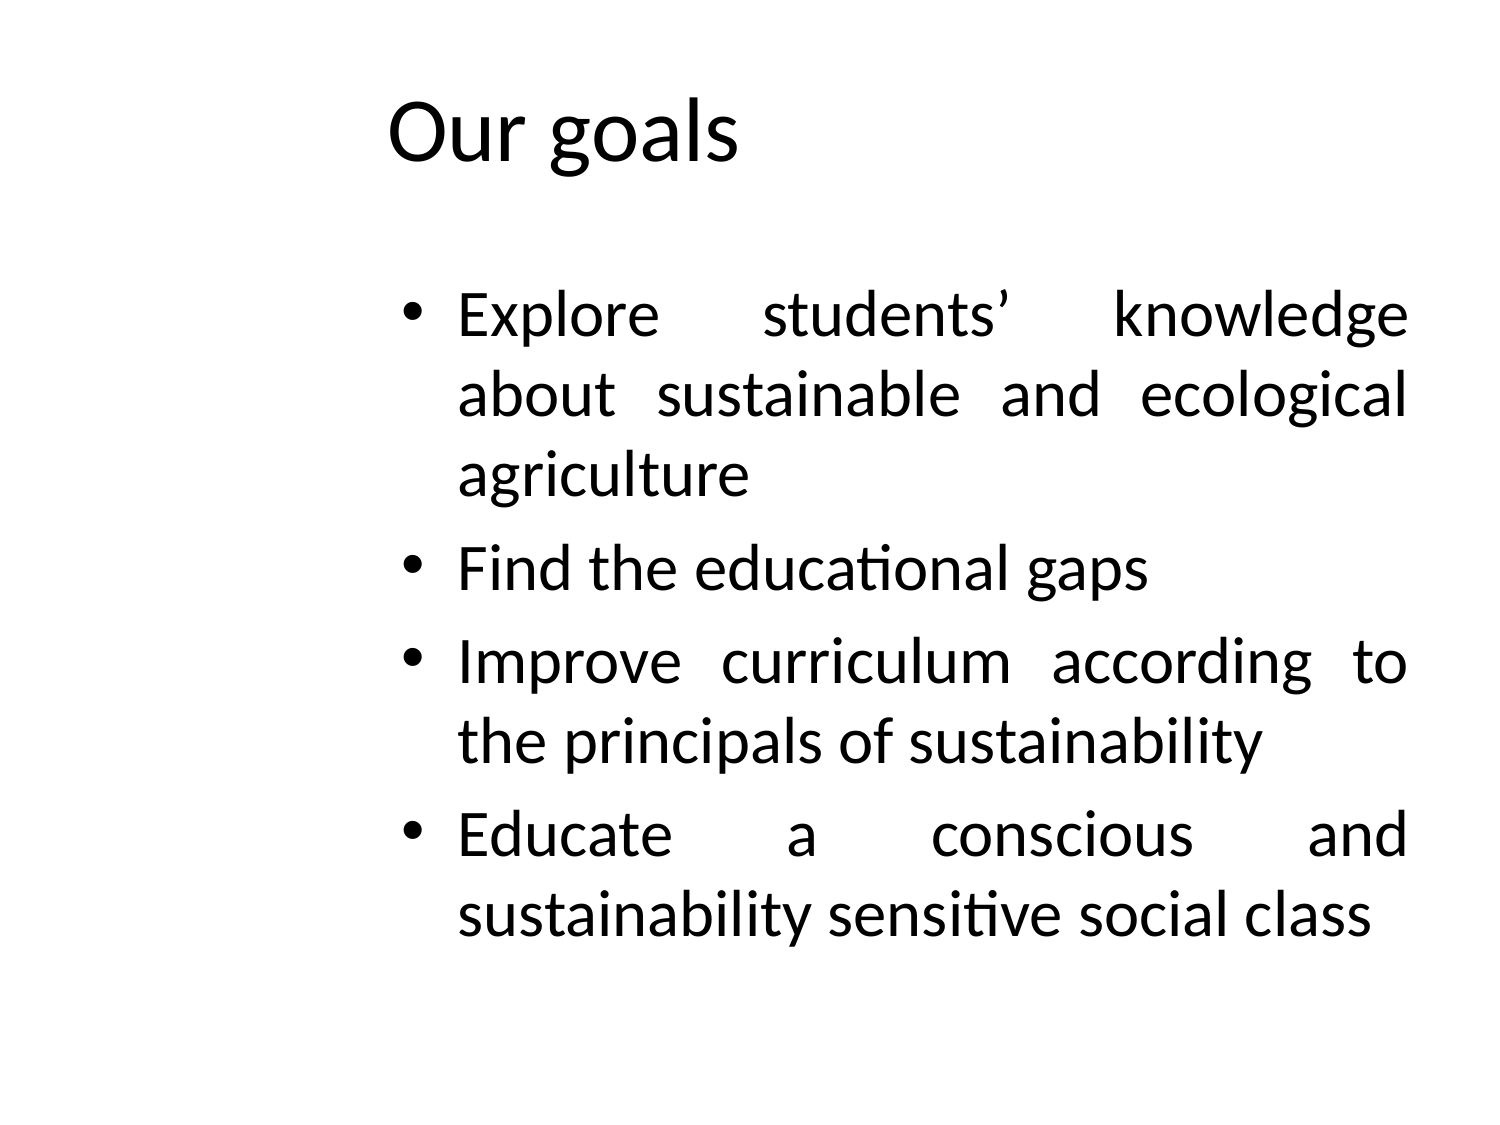

# Our goals
Explore students’ knowledge about sustainable and ecological agriculture
Find the educational gaps
Improve curriculum according to the principals of sustainability
Educate a conscious and sustainability sensitive social class